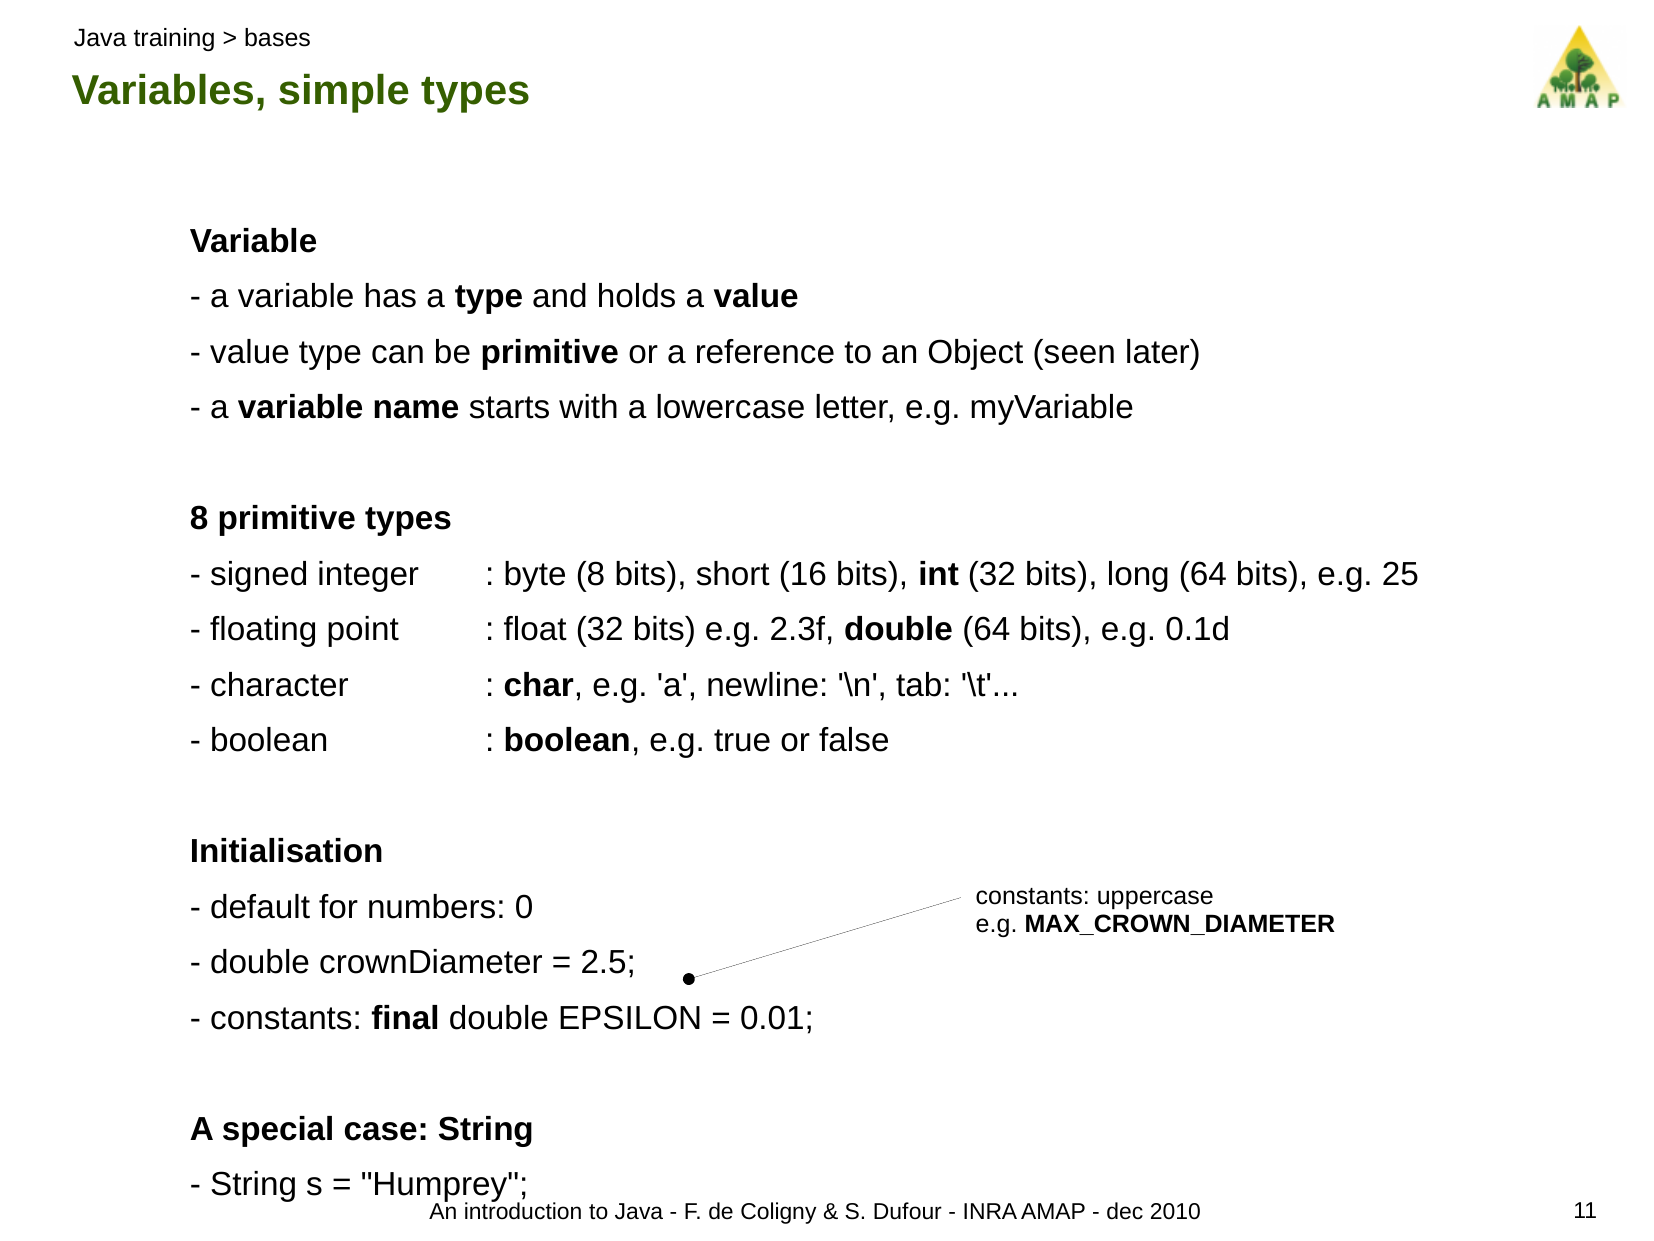

Java training > bases
Variables, simple types
Variable
- a variable has a type and holds a value
- value type can be primitive or a reference to an Object (seen later)
- a variable name starts with a lowercase letter, e.g. myVariable
8 primitive types
- signed integer	: byte (8 bits), short (16 bits), int (32 bits), long (64 bits), e.g. 25
- floating point		: float (32 bits) e.g. 2.3f, double (64 bits), e.g. 0.1d
- character		: char, e.g. 'a', newline: '\n', tab: '\t'...
- boolean			: boolean, e.g. true or false
Initialisation
- default for numbers: 0
- double crownDiameter = 2.5;
- constants: final double EPSILON = 0.01;
A special case: String
- String s = "Humprey";
constants: uppercase
e.g. MAX_CROWN_DIAMETER
11